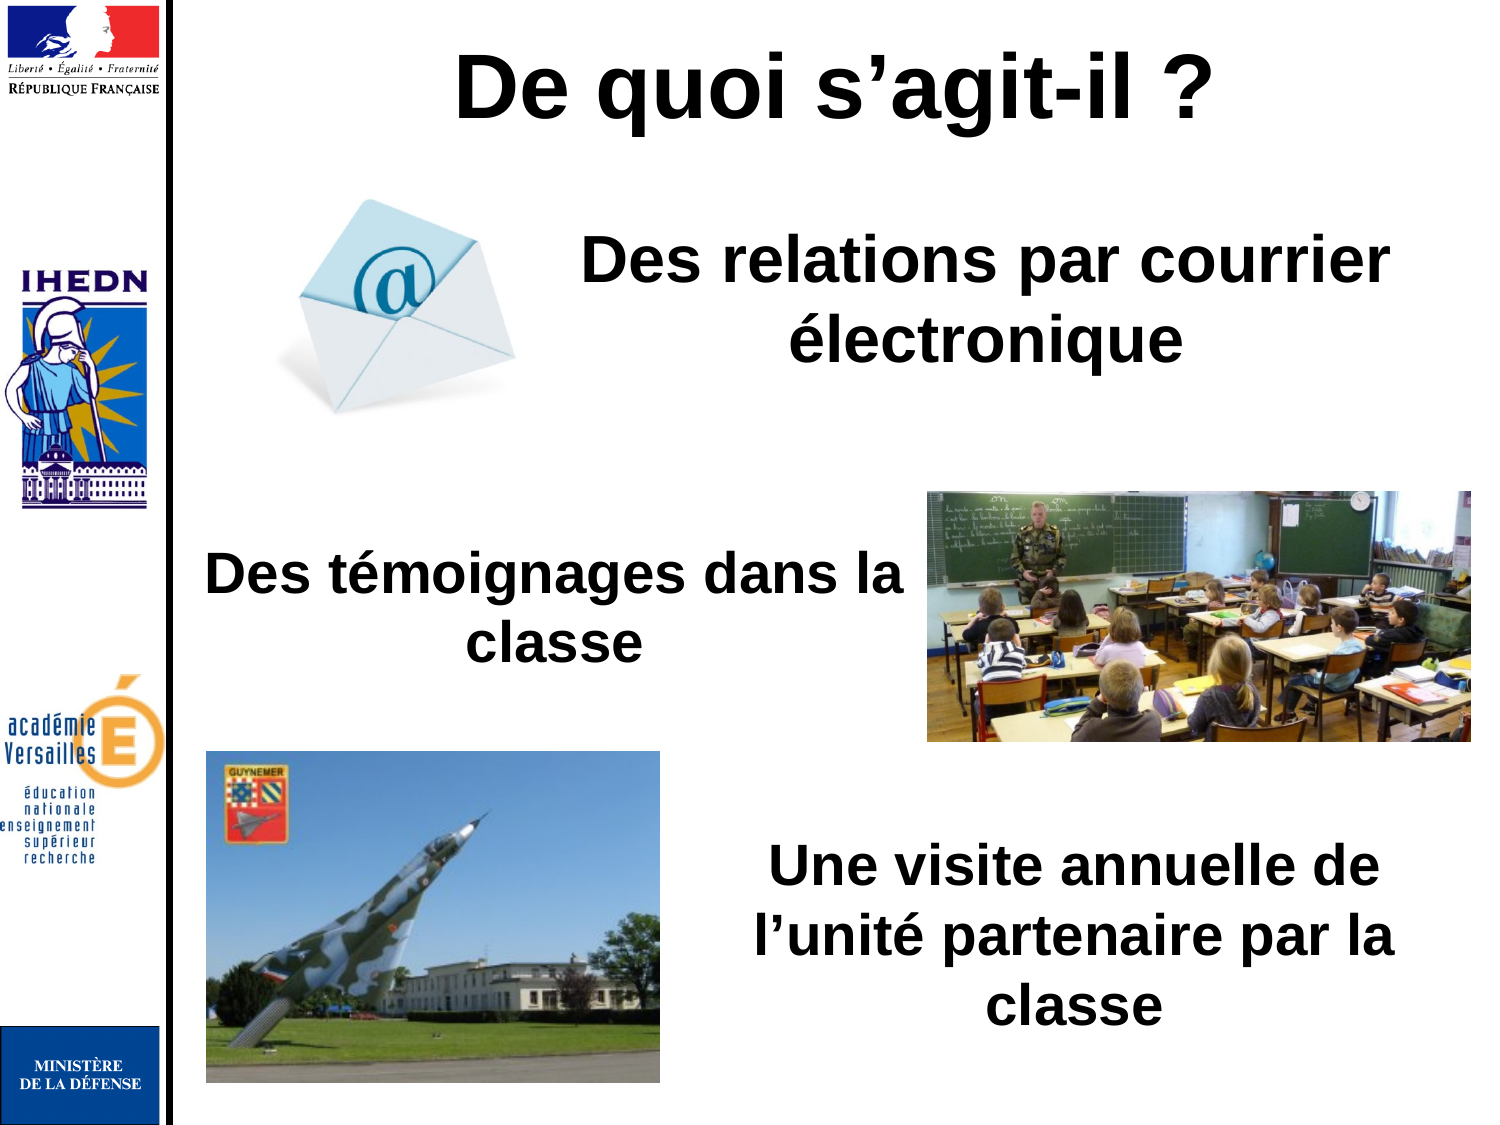

De quoi s’agit-il ?
Des relations par courrier électronique
Des témoignages dans la classe
Une visite annuelle de l’unité partenaire par la classe